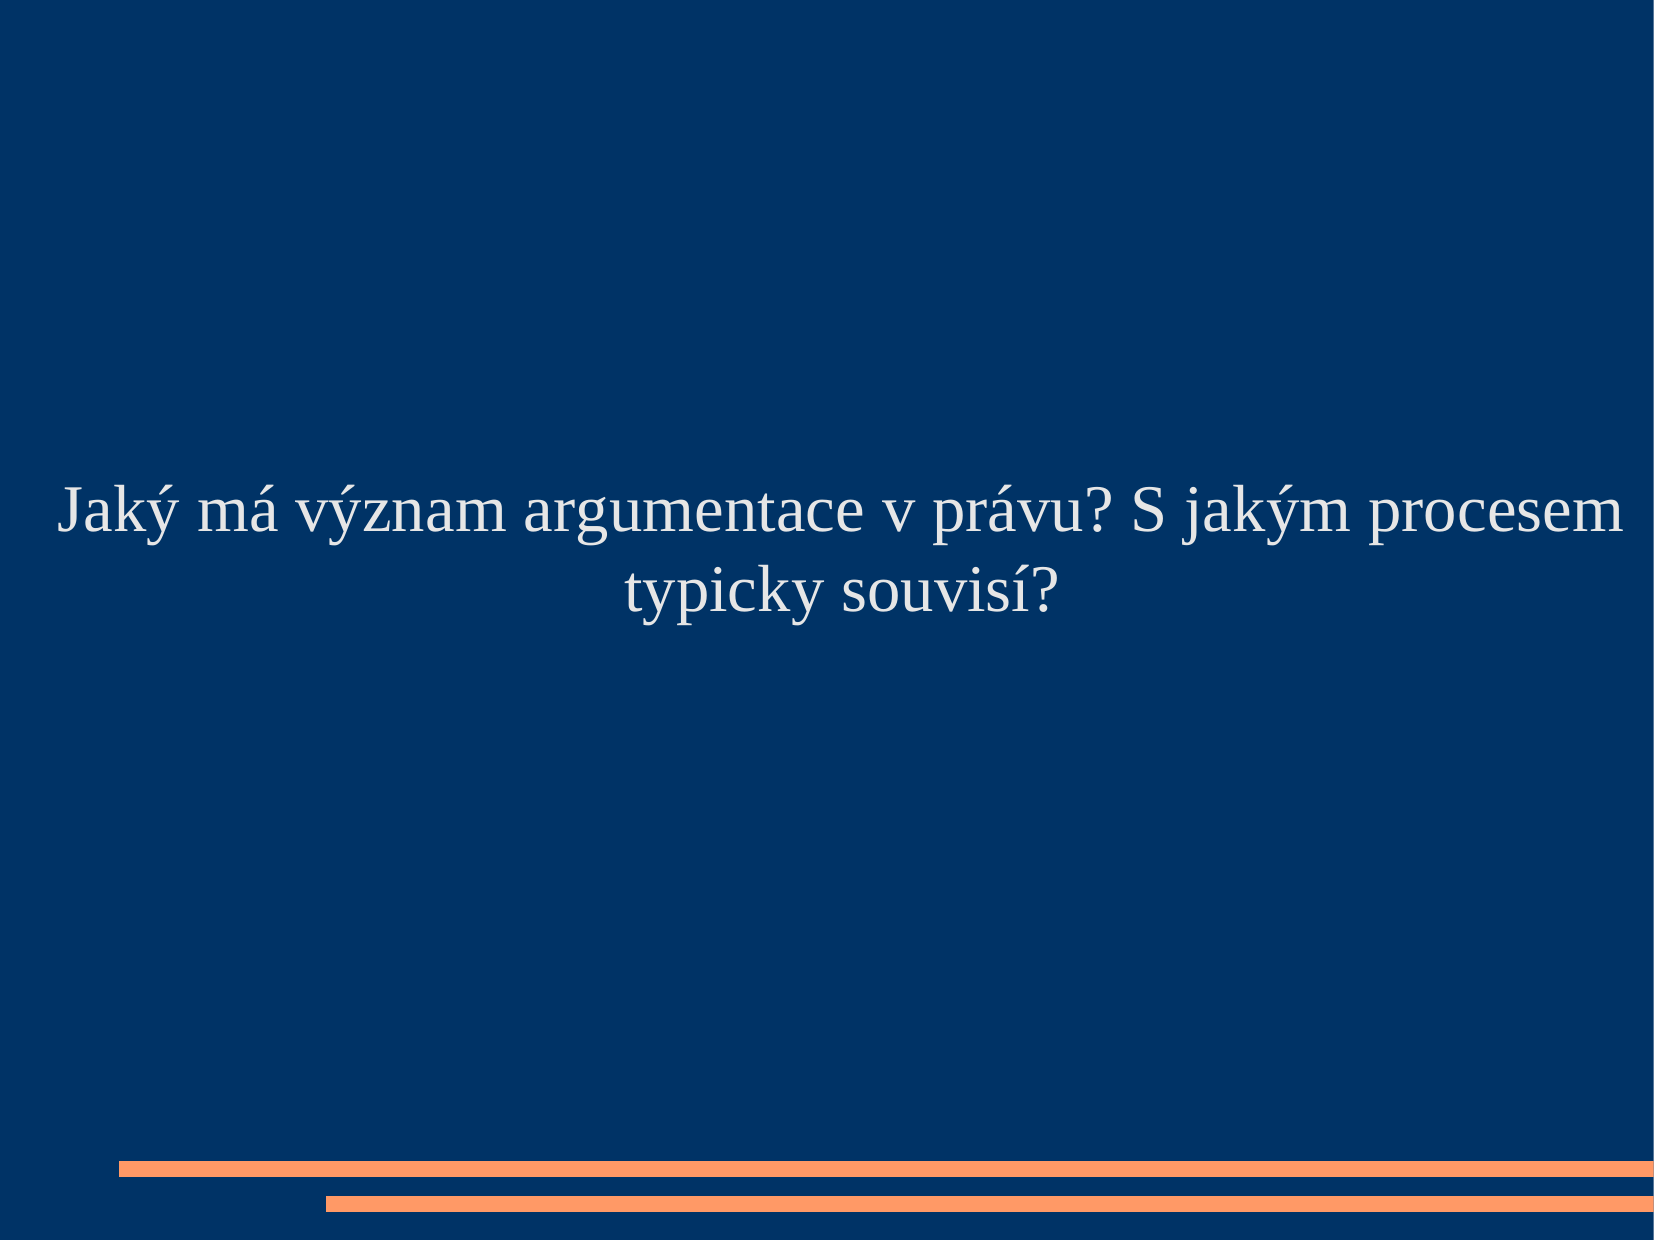

Jaký má význam argumentace v právu? S jakým procesem typicky souvisí?